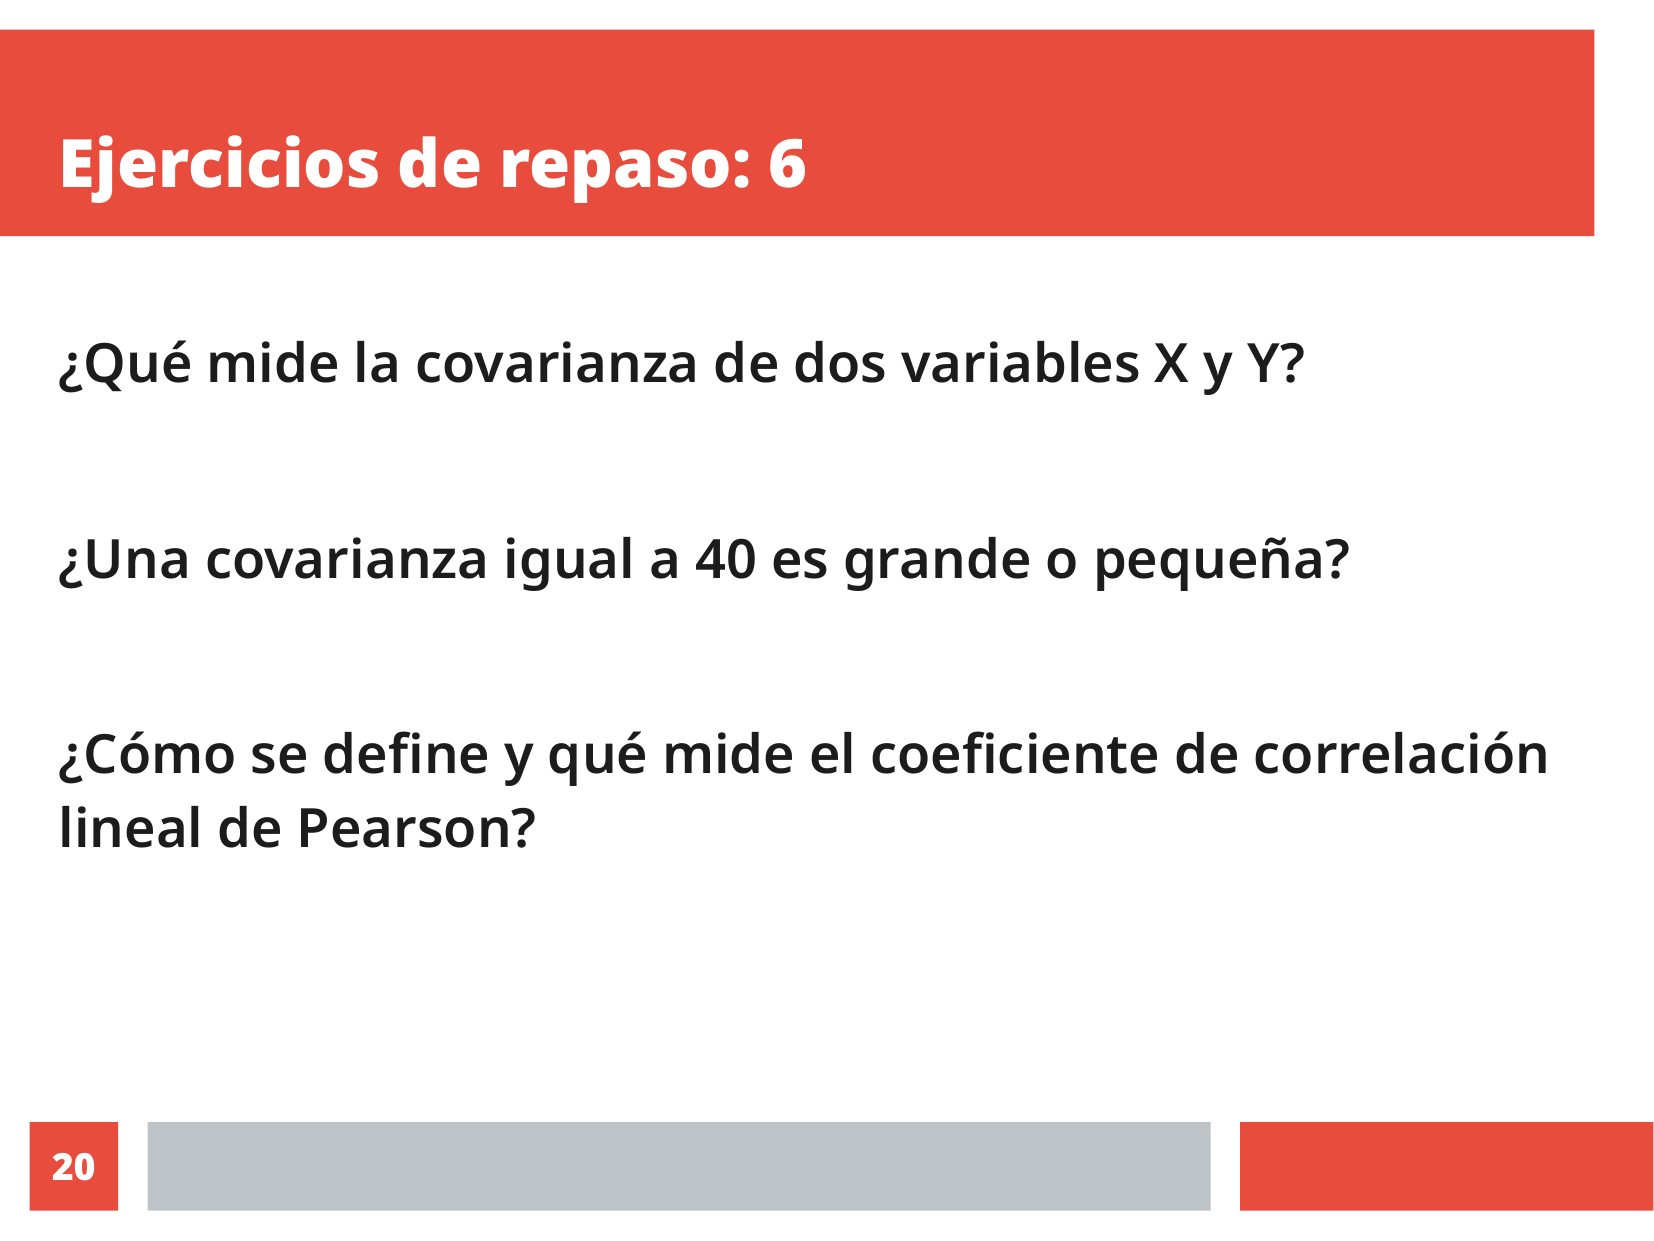

# Ejercicios de repaso: 6
¿Qué mide la covarianza de dos variables X y Y?
¿Una covarianza igual a 40 es grande o pequeña?
¿Cómo se define y qué mide el coeficiente de correlación lineal de Pearson?
20